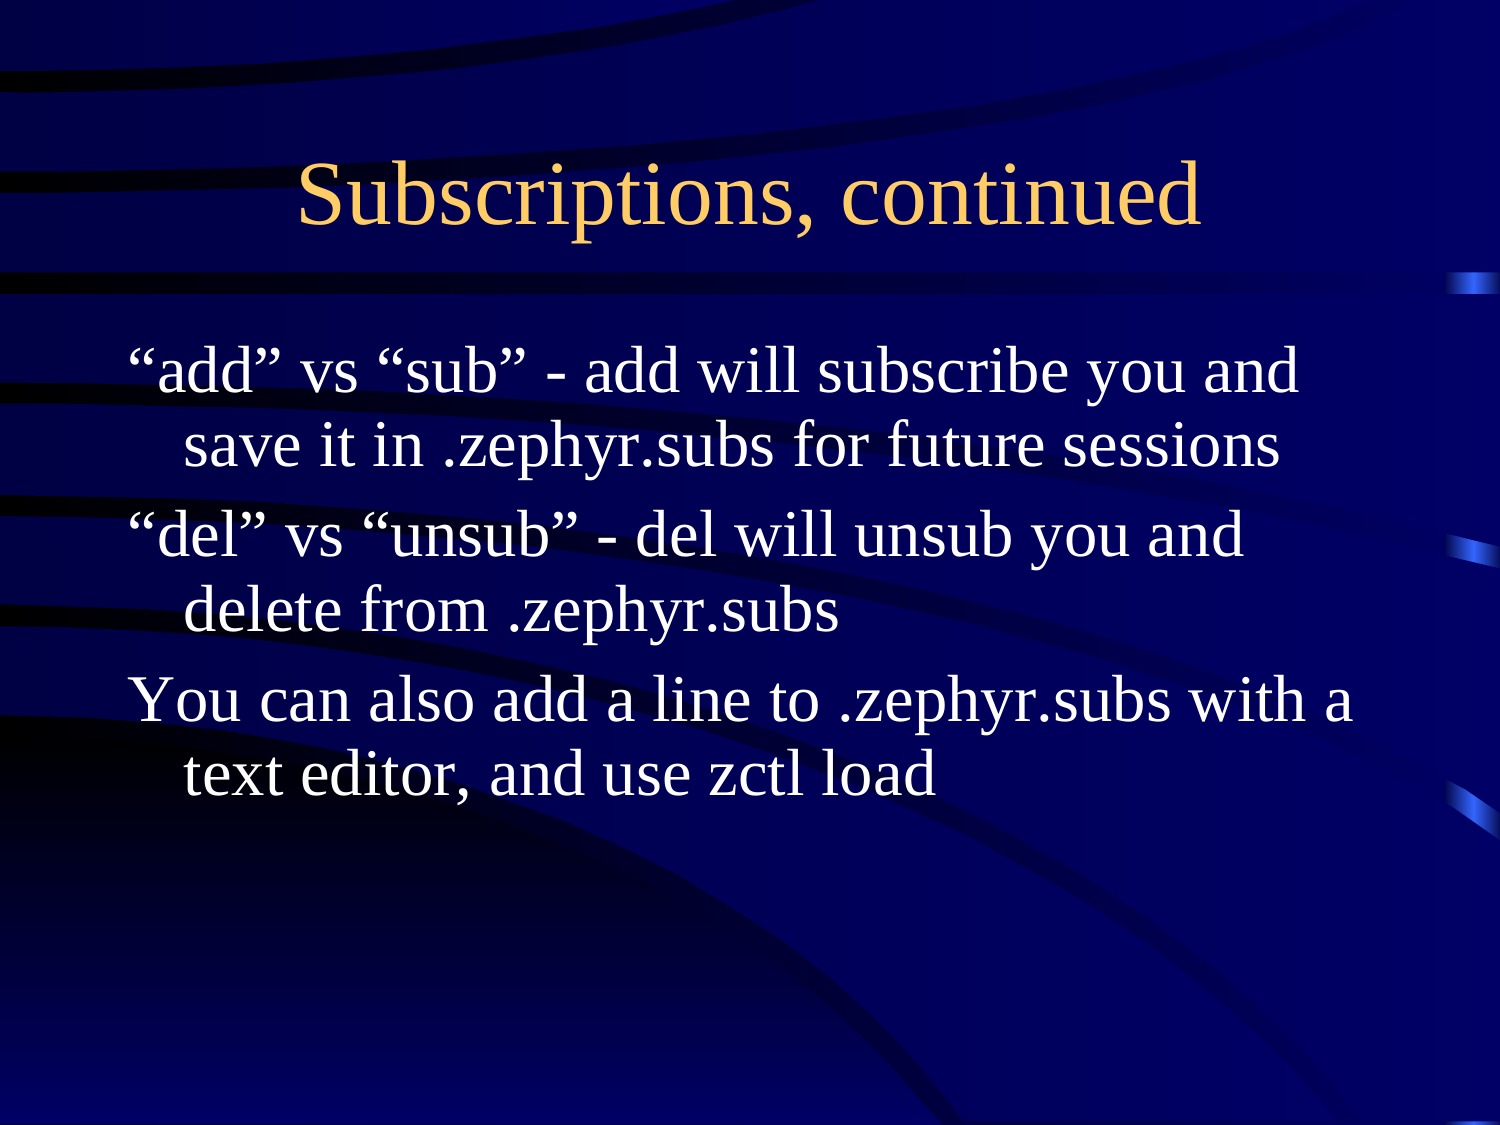

# Subscriptions, continued
“add” vs “sub” - add will subscribe you and save it in .zephyr.subs for future sessions
“del” vs “unsub” - del will unsub you and delete from .zephyr.subs
You can also add a line to .zephyr.subs with a text editor, and use zctl load